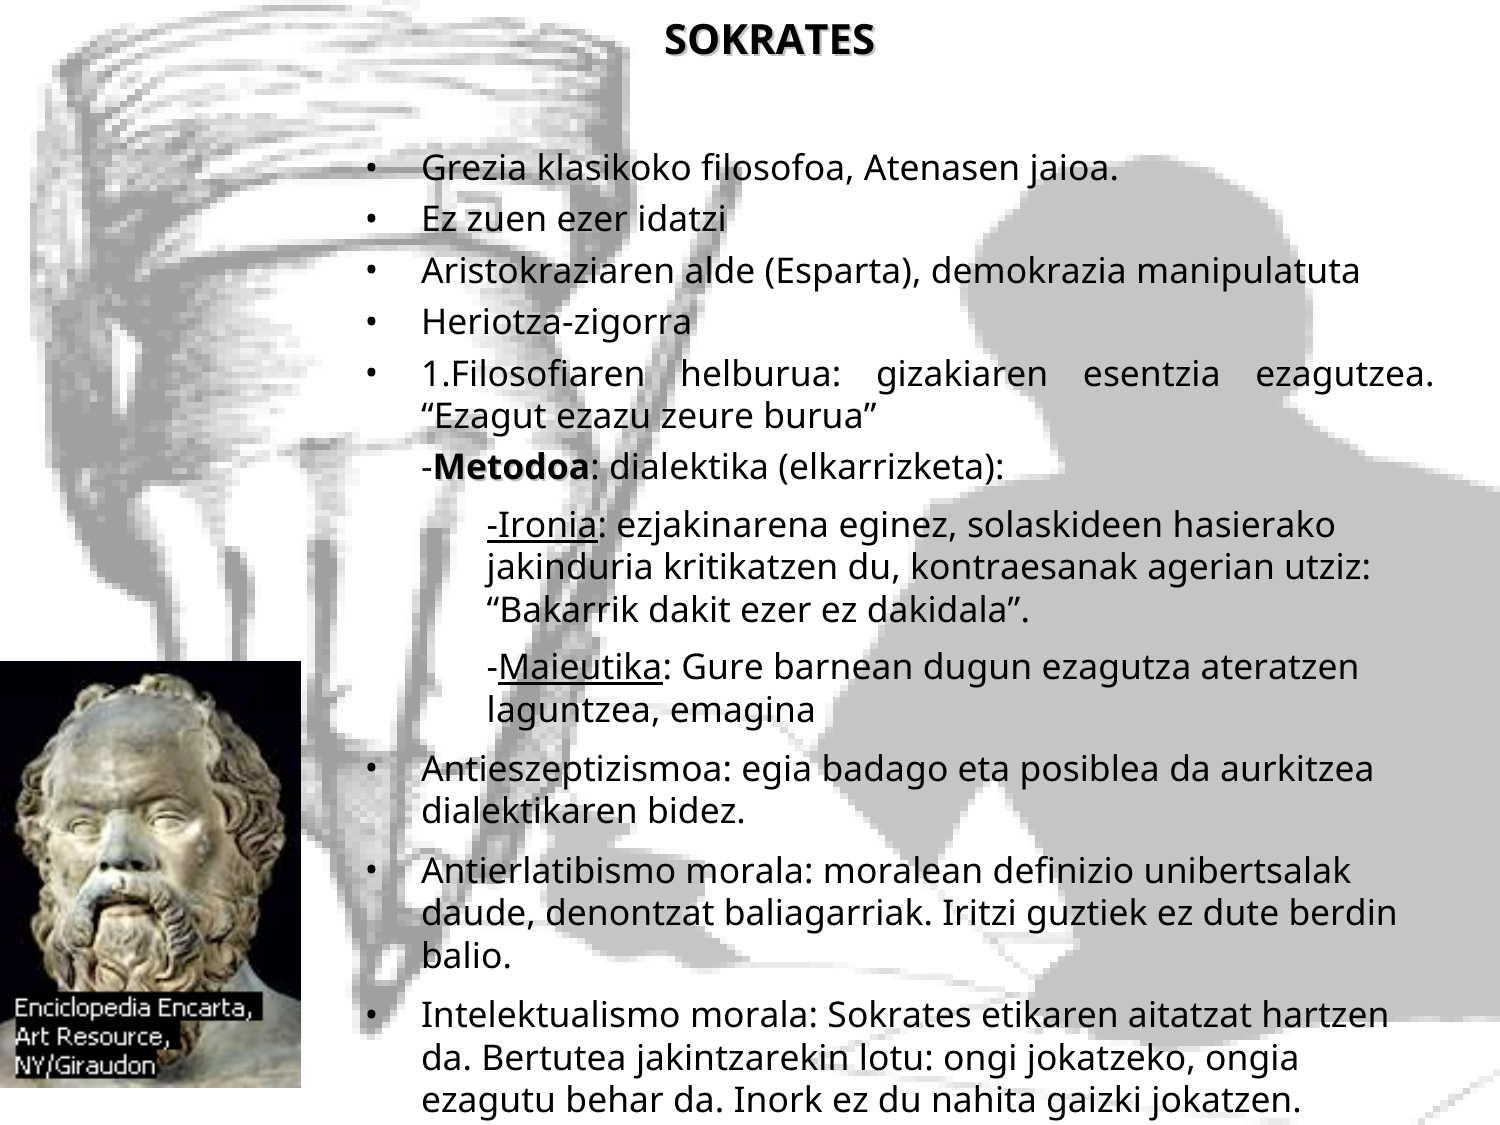

# SOKRATES
Grezia klasikoko filosofoa, Atenasen jaioa.
Ez zuen ezer idatzi
Aristokraziaren alde (Esparta), demokrazia manipulatuta
Heriotza-zigorra
1.Filosofiaren helburua: gizakiaren esentzia ezagutzea. “Ezagut ezazu zeure burua”
-Metodoa: dialektika (elkarrizketa):
-Ironia: ezjakinarena eginez, solaskideen hasierako jakinduria kritikatzen du, kontraesanak agerian utziz: “Bakarrik dakit ezer ez dakidala”.
-Maieutika: Gure barnean dugun ezagutza ateratzen laguntzea, emagina
Antieszeptizismoa: egia badago eta posiblea da aurkitzea dialektikaren bidez.
Antierlatibismo morala: moralean definizio unibertsalak daude, denontzat baliagarriak. Iritzi guztiek ez dute berdin balio.
Intelektualismo morala: Sokrates etikaren aitatzat hartzen da. Bertutea jakintzarekin lotu: ongi jokatzeko, ongia ezagutu behar da. Inork ez du nahita gaizki jokatzen.
3